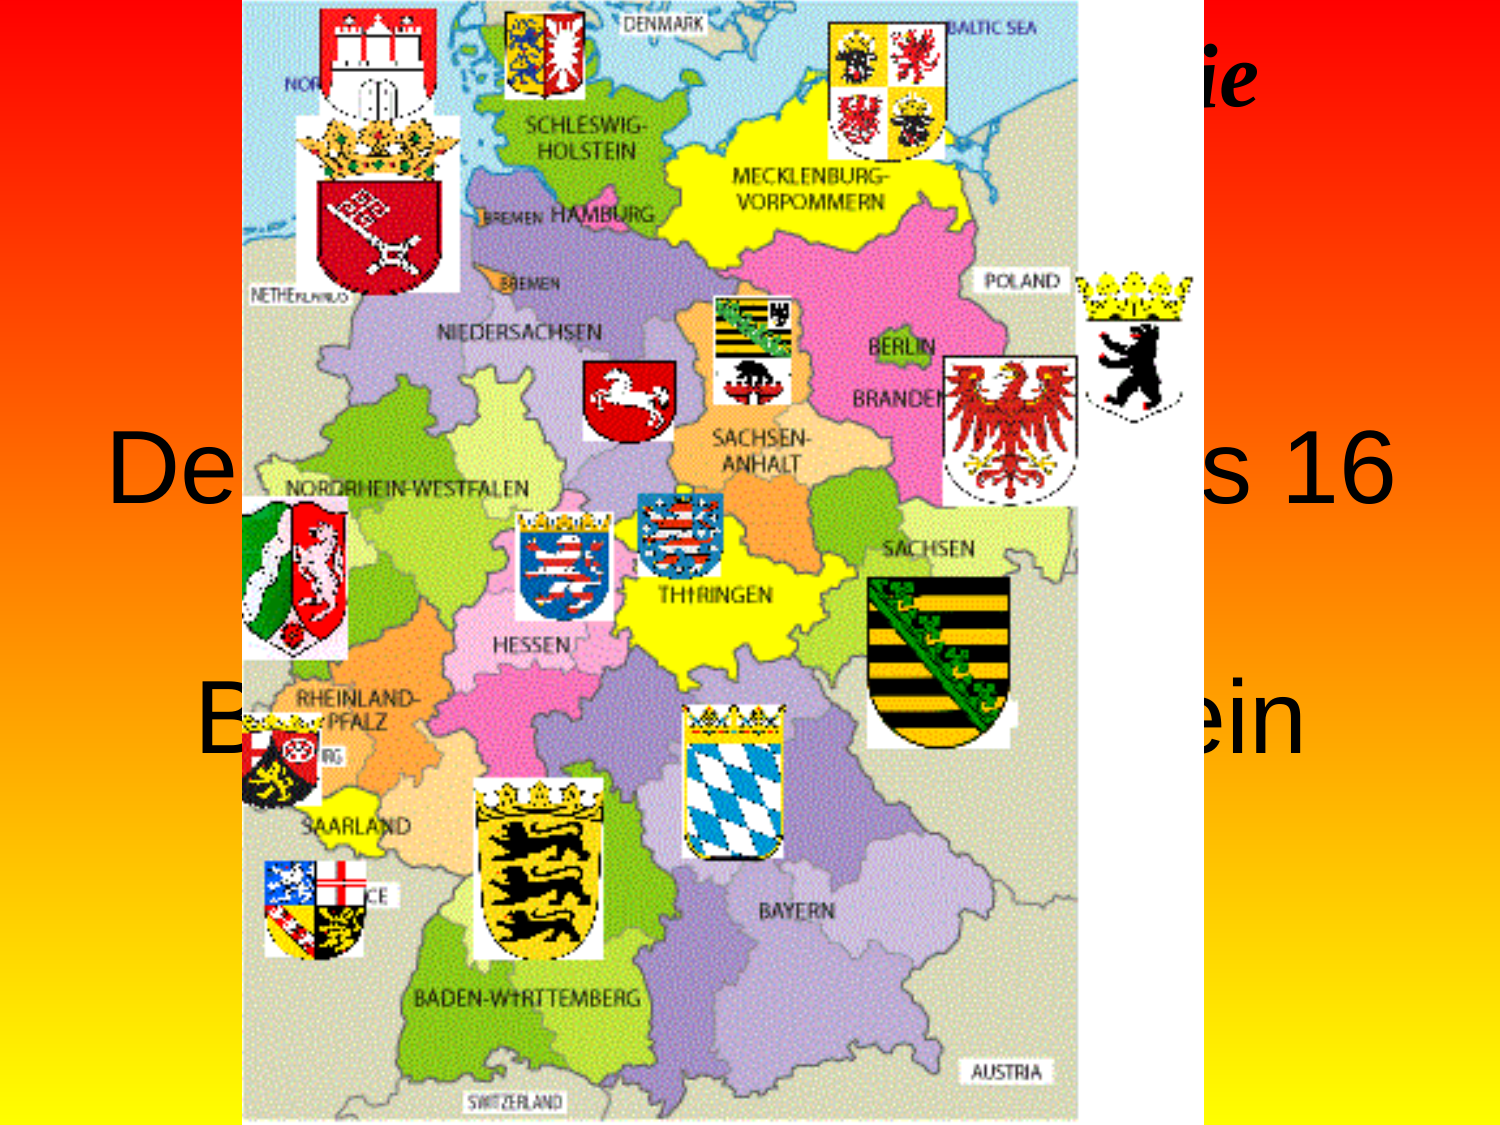

Politische Geographie
Die Bundesrepublik Deutschland besteht aus 16 Gliedstaaten. Jede Bundesrepublik hat sein Kamm.